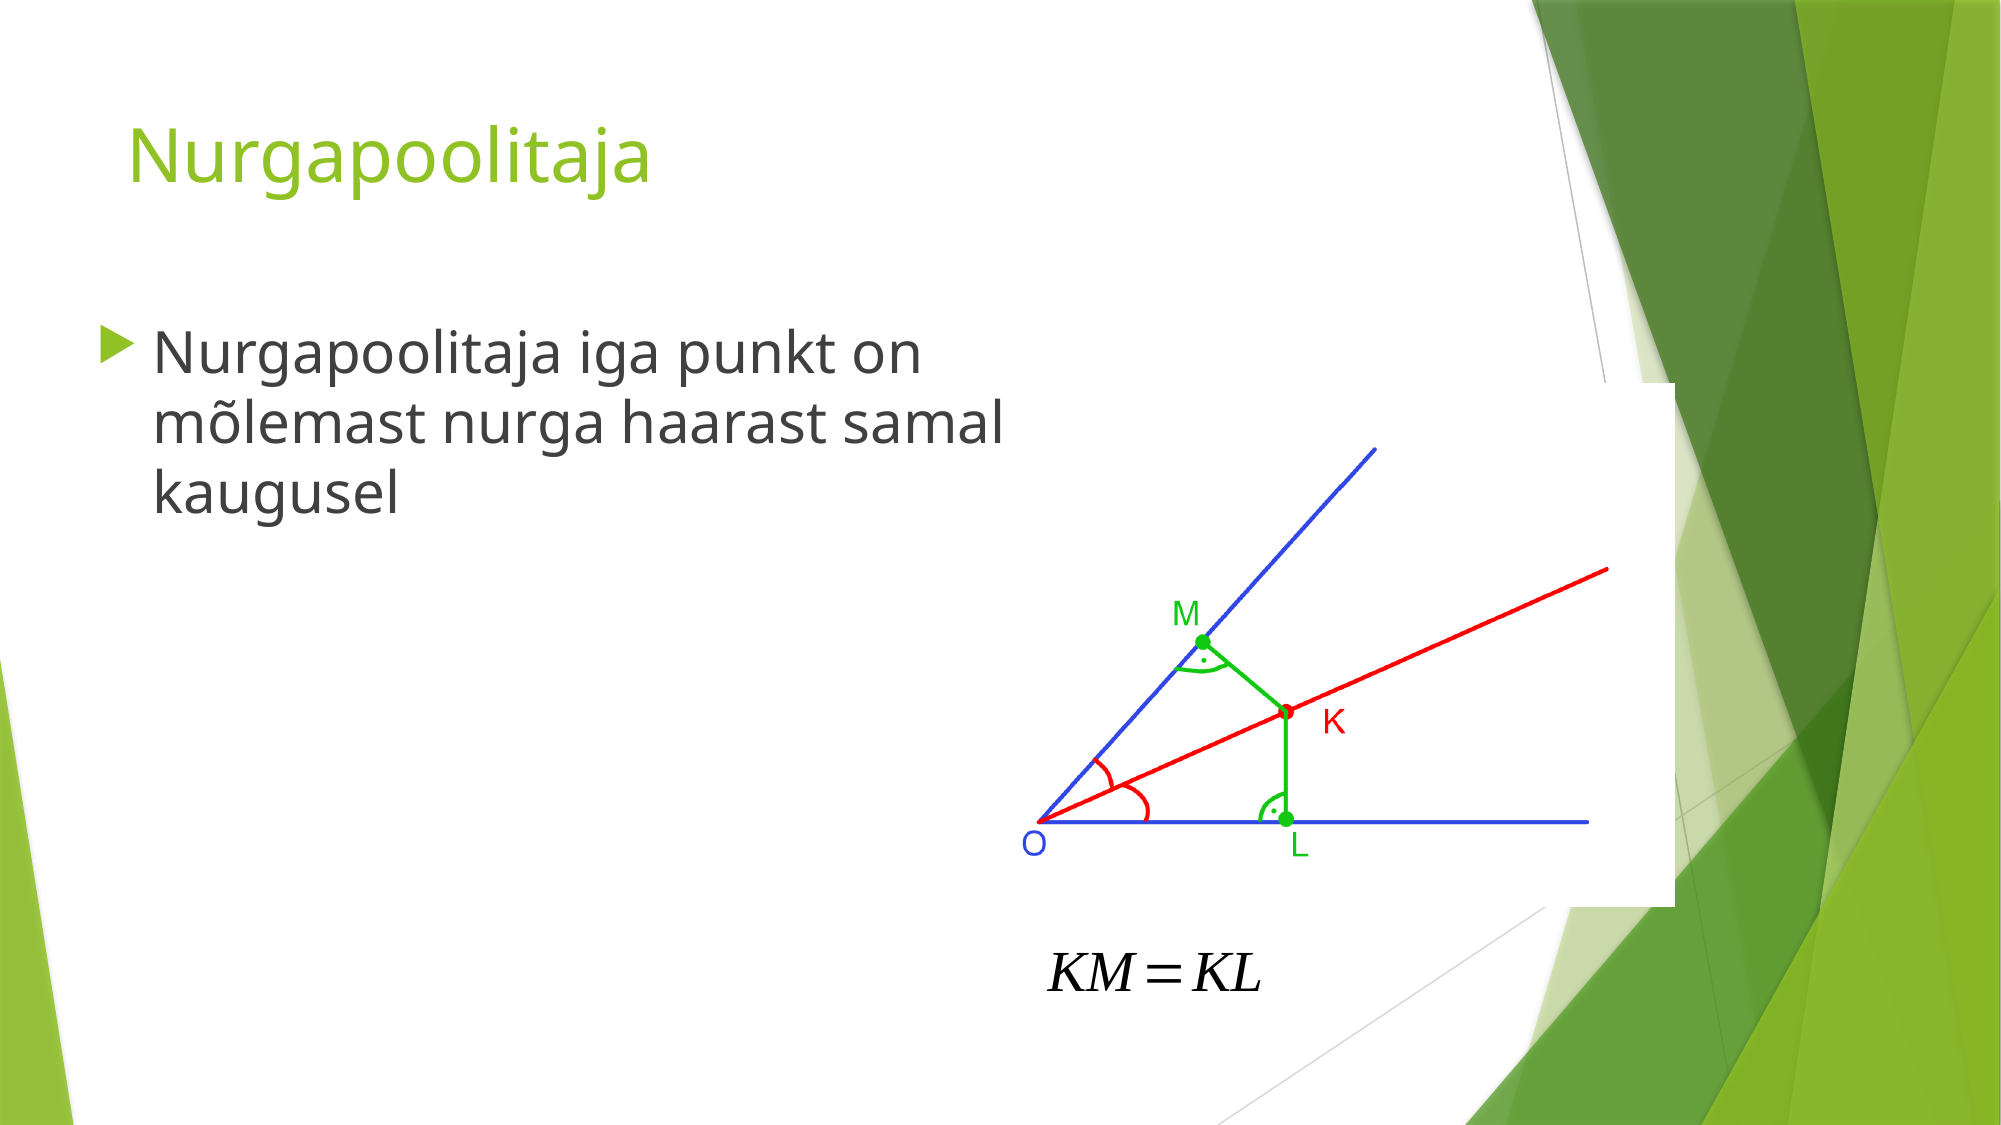

# Nurgapoolitaja
Nurgapoolitaja iga punkt on mõlemast nurga haarast samal kaugusel